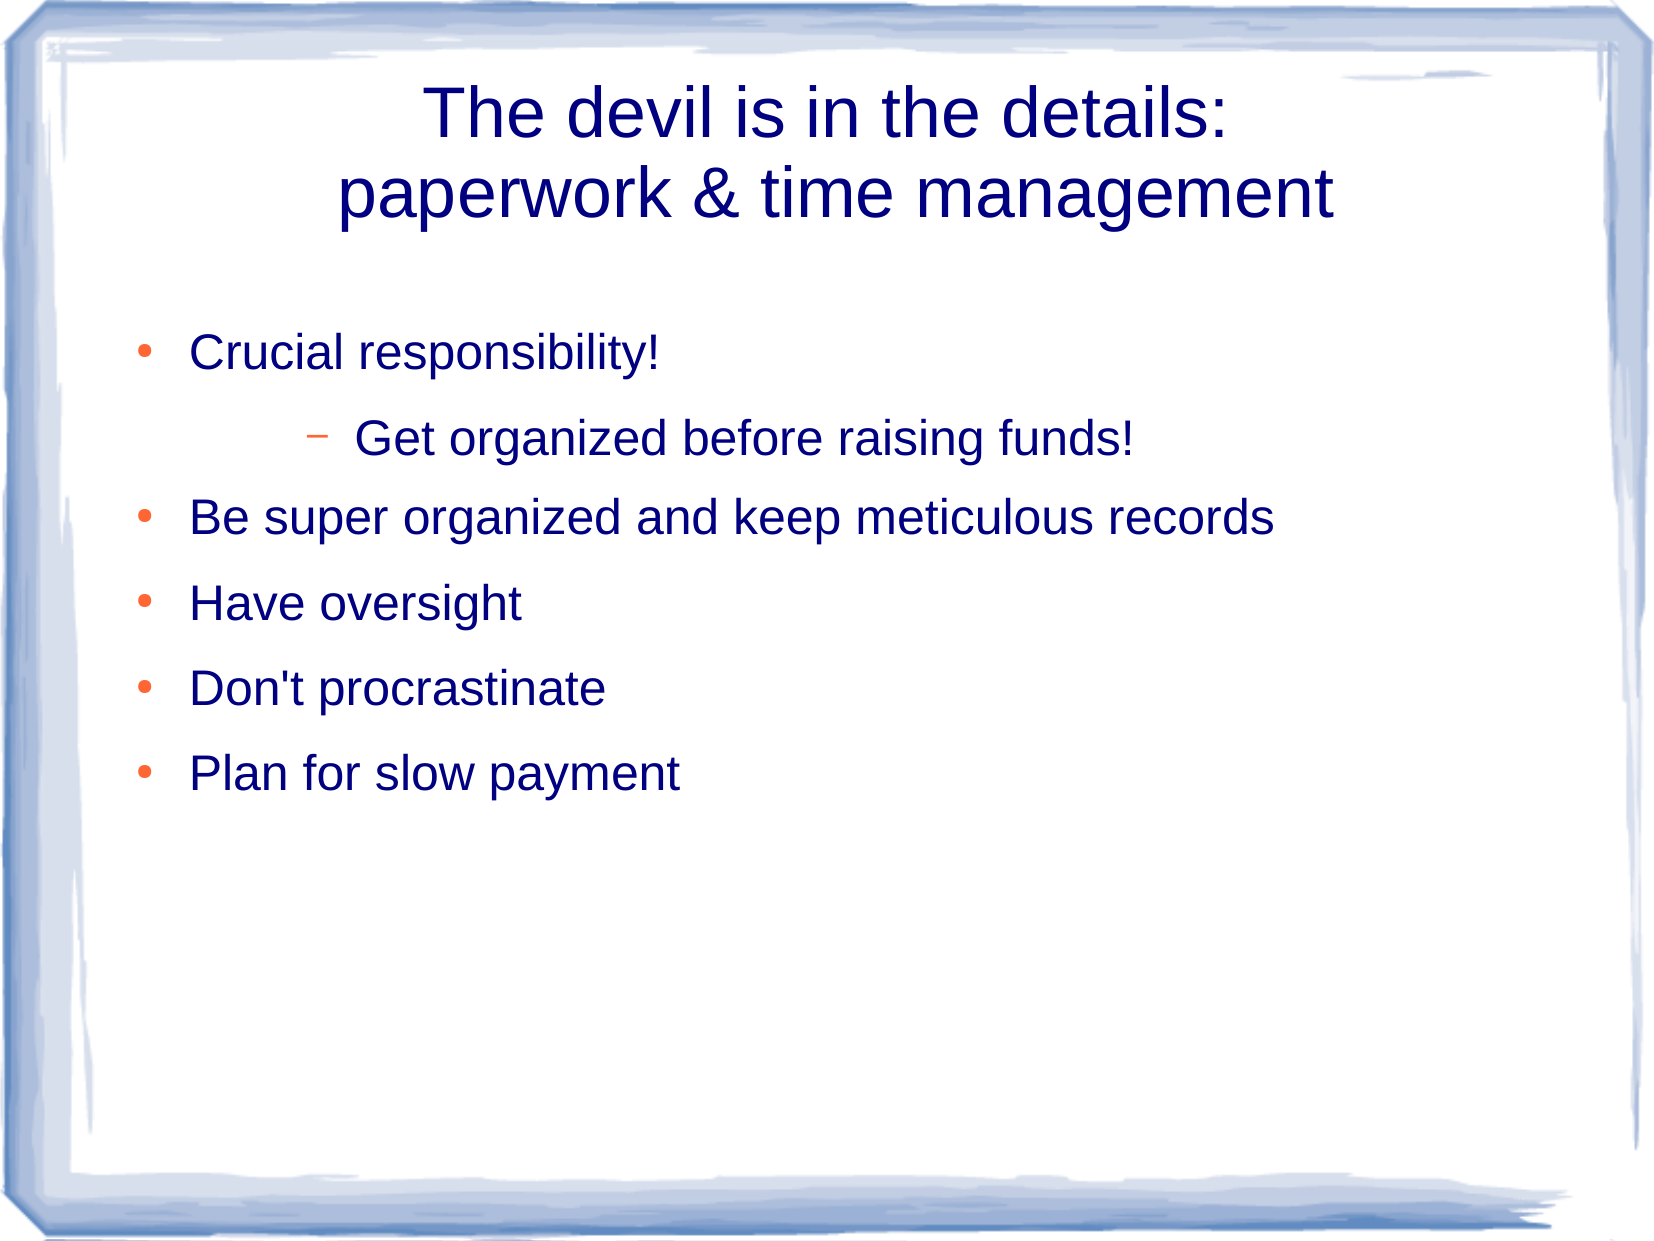

# The devil is in the details: paperwork & time management
Crucial responsibility!
Get organized before raising funds!
Be super organized and keep meticulous records
Have oversight
Don't procrastinate
Plan for slow payment